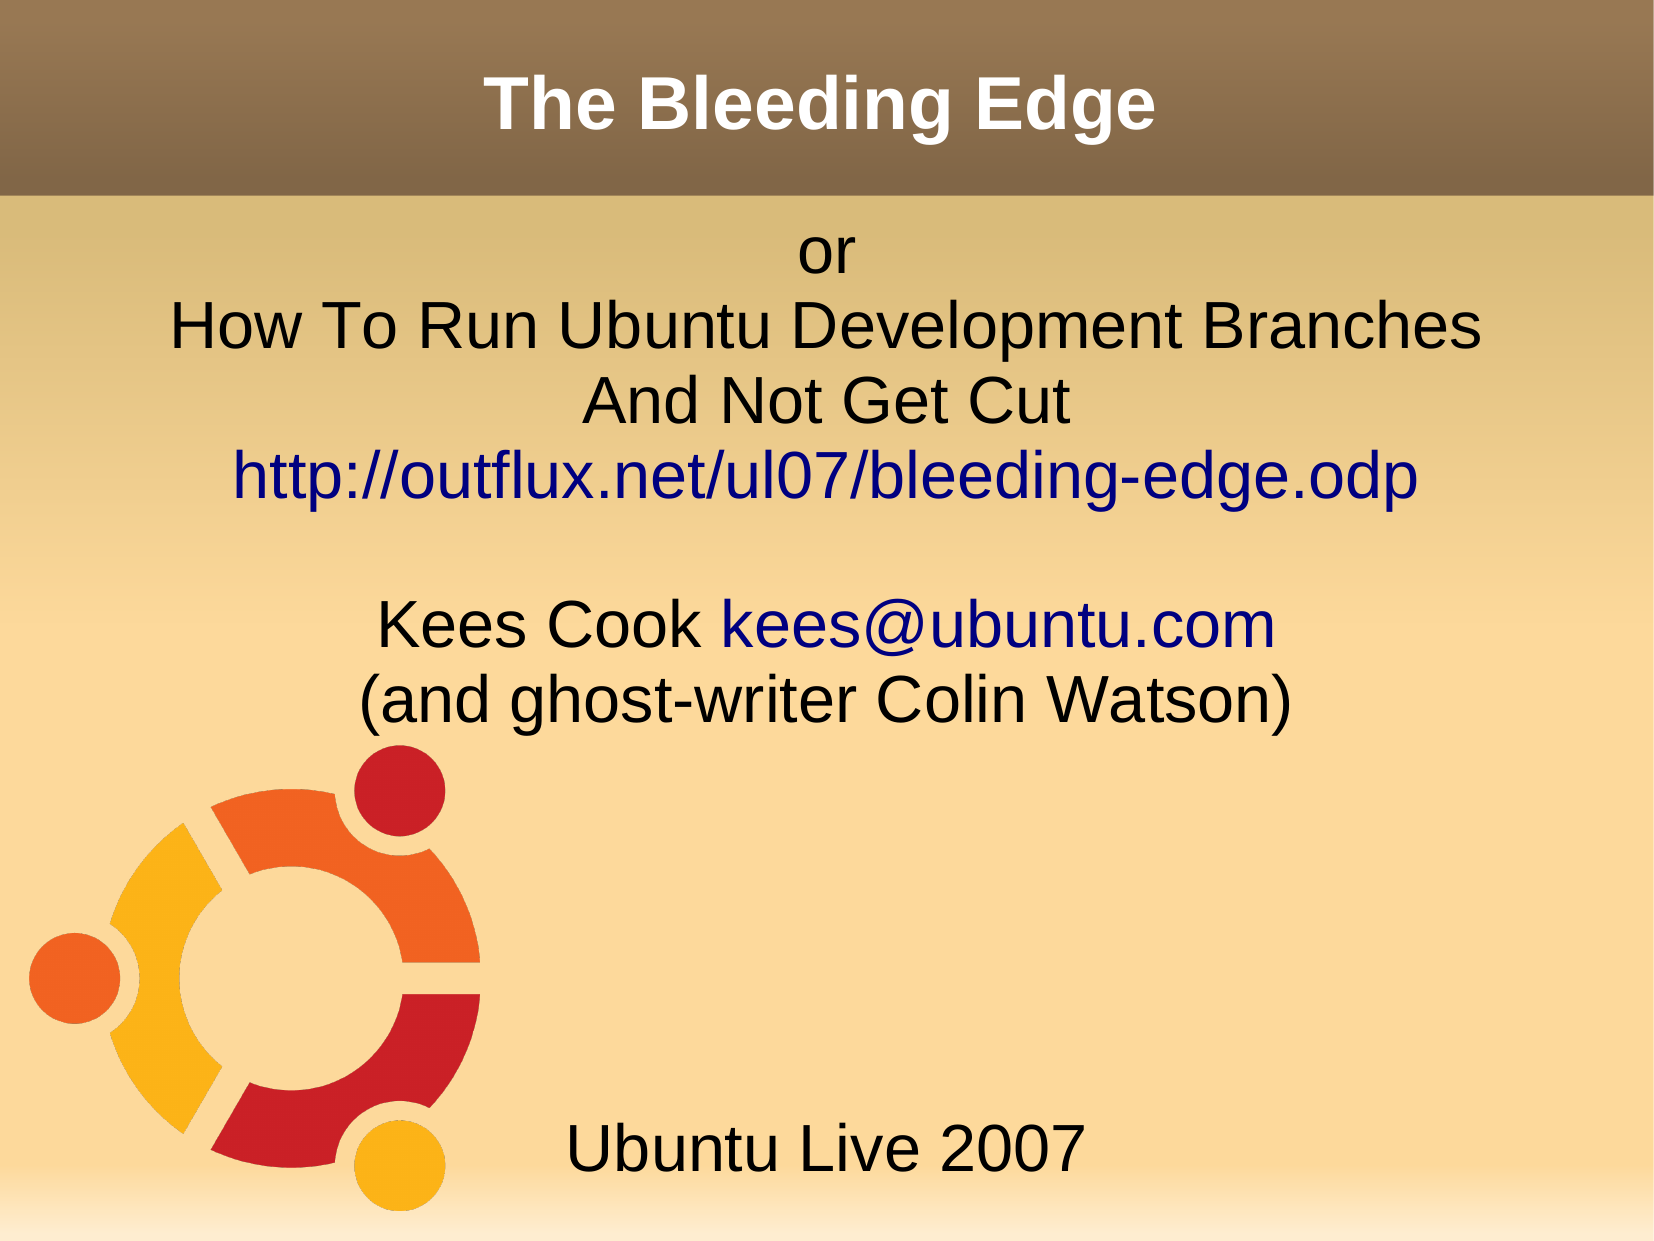

# The Bleeding Edge
or
How To Run Ubuntu Development Branches
And Not Get Cut
http://outflux.net/ul07/bleeding-edge.odp
Kees Cook kees@ubuntu.com
(and ghost-writer Colin Watson)
Ubuntu Live 2007